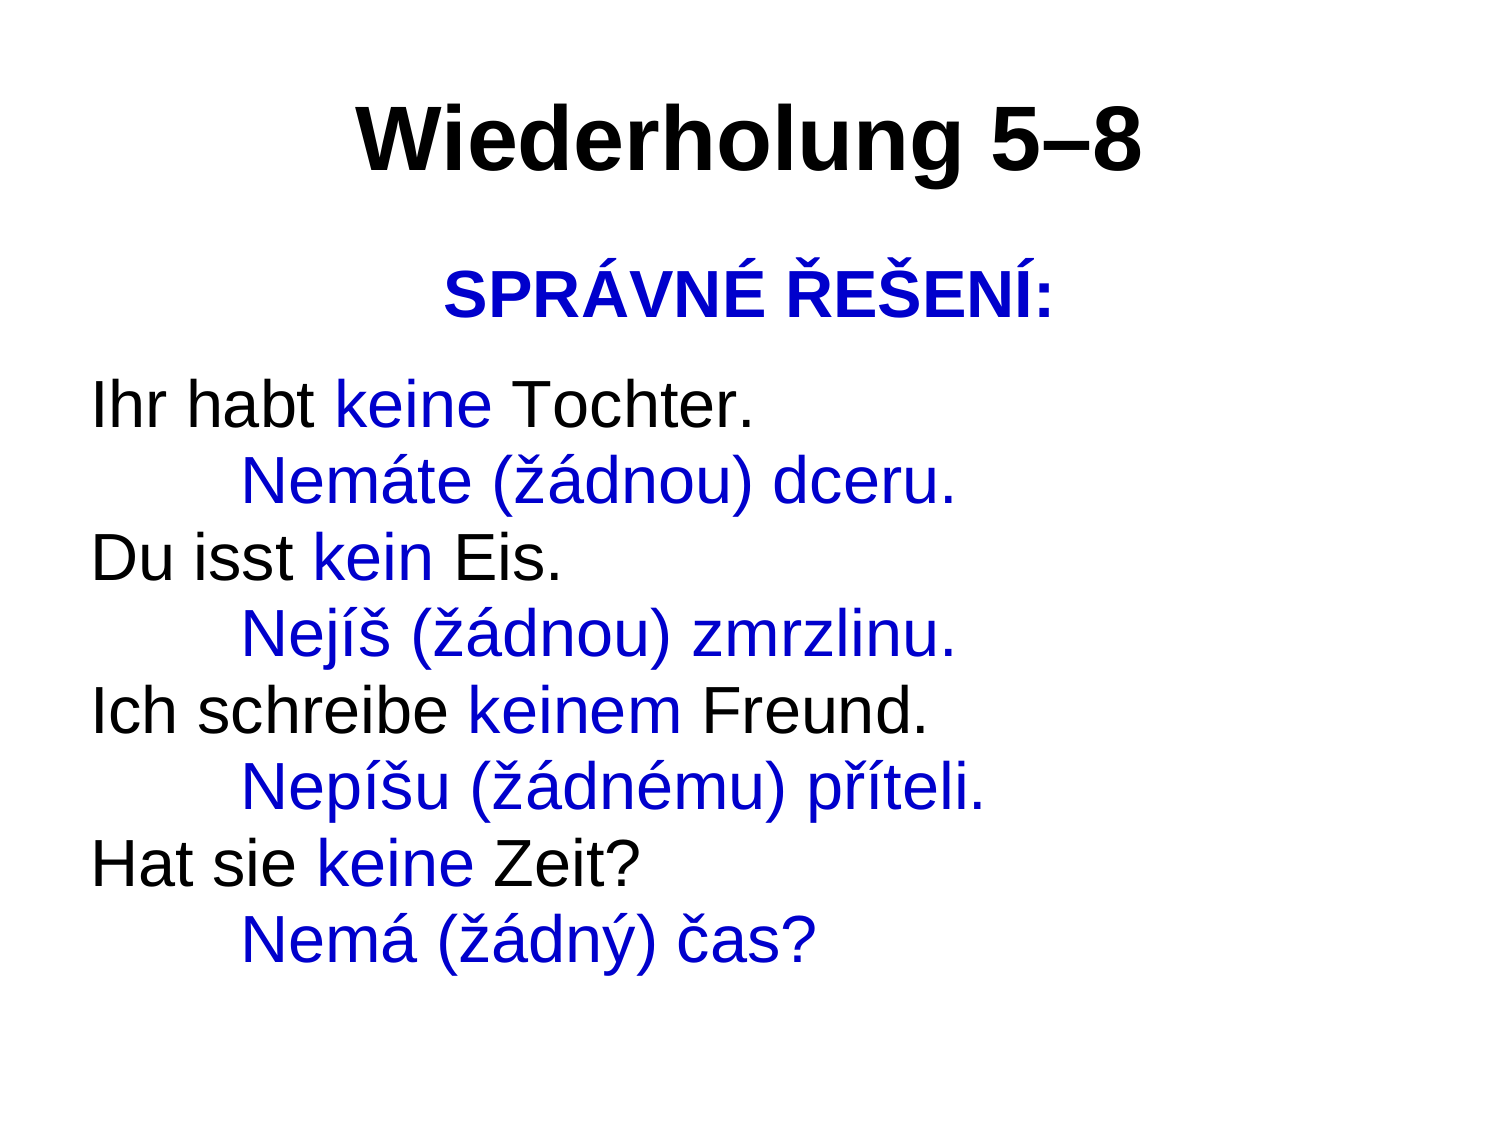

# Wiederholung 5–8
SPRÁVNÉ ŘEŠENÍ:
Ihr habt keine Tochter.
		Nemáte (žádnou) dceru.
Du isst kein Eis.
		Nejíš (žádnou) zmrzlinu.
Ich schreibe keinem Freund.
		Nepíšu (žádnému) příteli.
Hat sie keine Zeit?
		Nemá (žádný) čas?